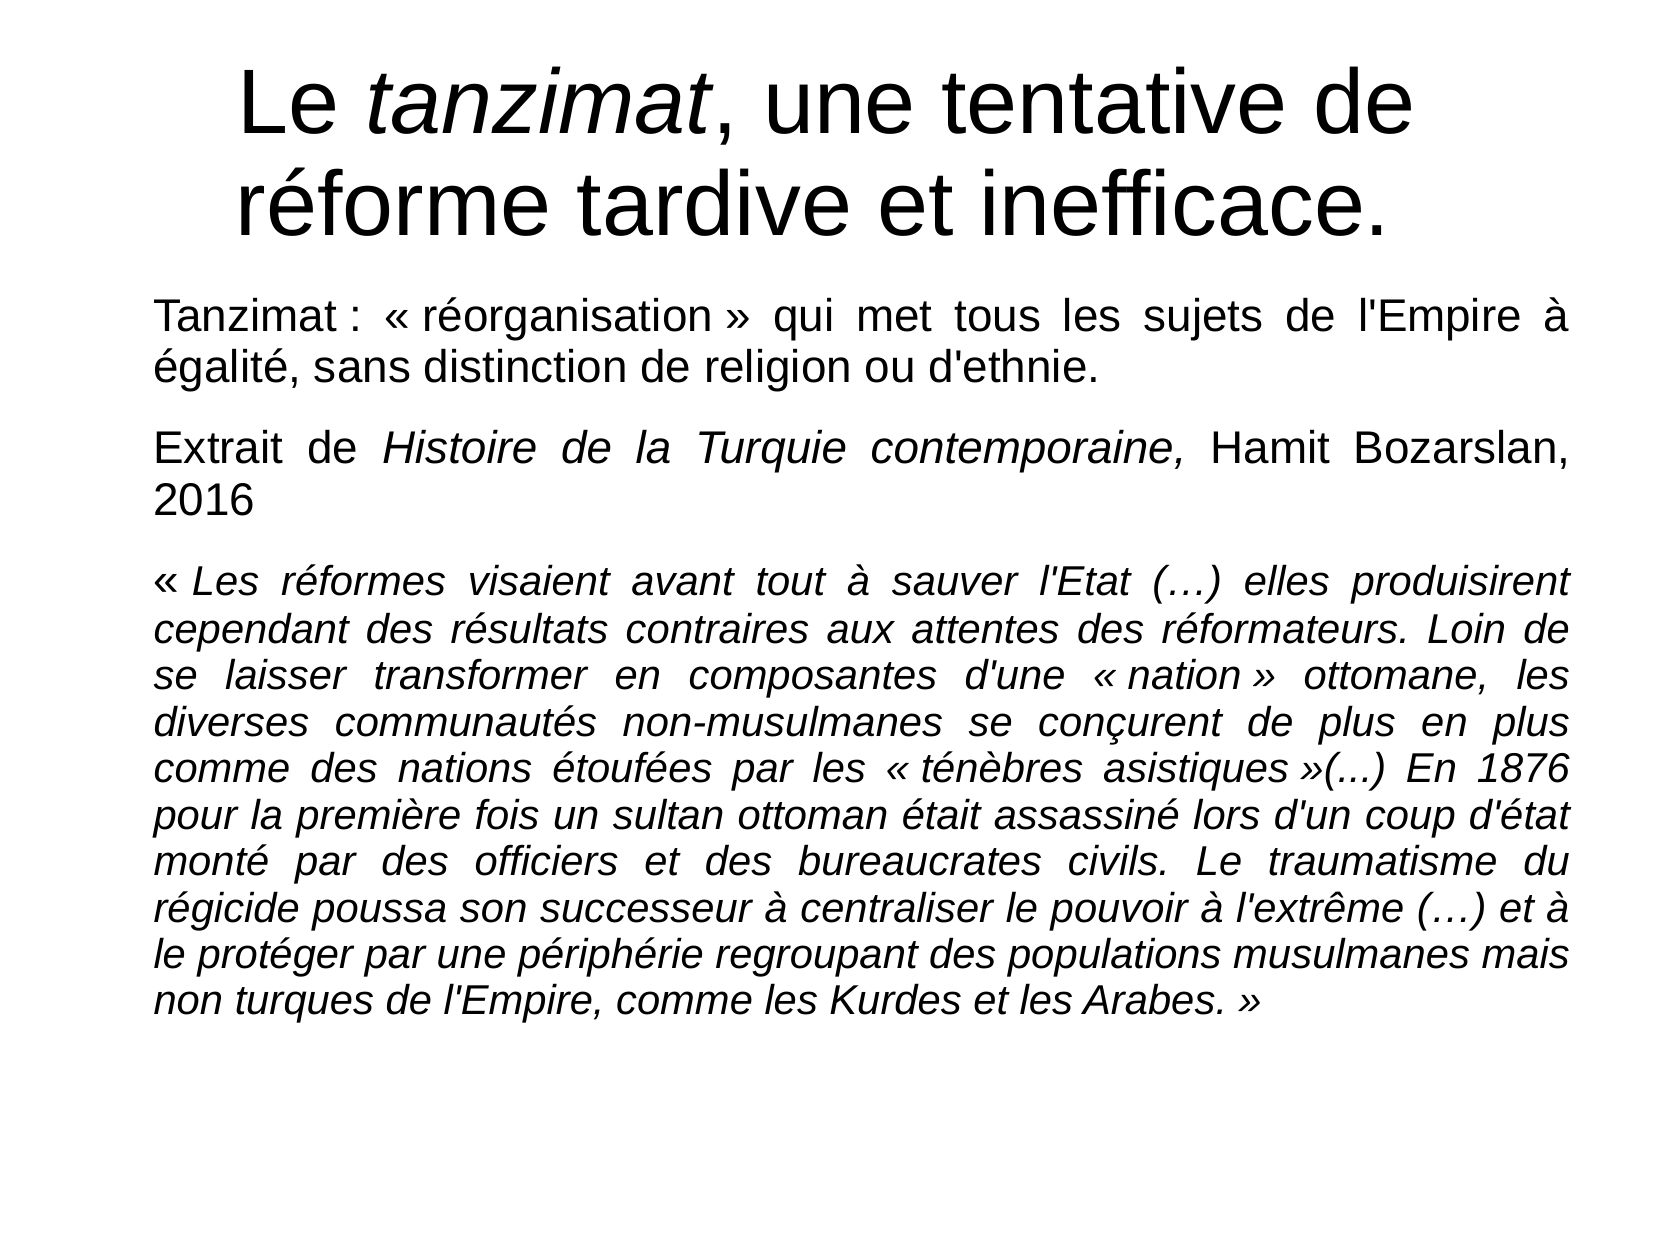

# Le tanzimat, une tentative de réforme tardive et inefficace.
Tanzimat : « réorganisation » qui met tous les sujets de l'Empire à égalité, sans distinction de religion ou d'ethnie.
Extrait de Histoire de la Turquie contemporaine, Hamit Bozarslan, 2016
« Les réformes visaient avant tout à sauver l'Etat (…) elles produisirent cependant des résultats contraires aux attentes des réformateurs. Loin de se laisser transformer en composantes d'une « nation » ottomane, les diverses communautés non-musulmanes se conçurent de plus en plus comme des nations étoufées par les « ténèbres asistiques »(...) En 1876 pour la première fois un sultan ottoman était assassiné lors d'un coup d'état monté par des officiers et des bureaucrates civils. Le traumatisme du régicide poussa son successeur à centraliser le pouvoir à l'extrême (…) et à le protéger par une périphérie regroupant des populations musulmanes mais non turques de l'Empire, comme les Kurdes et les Arabes. »